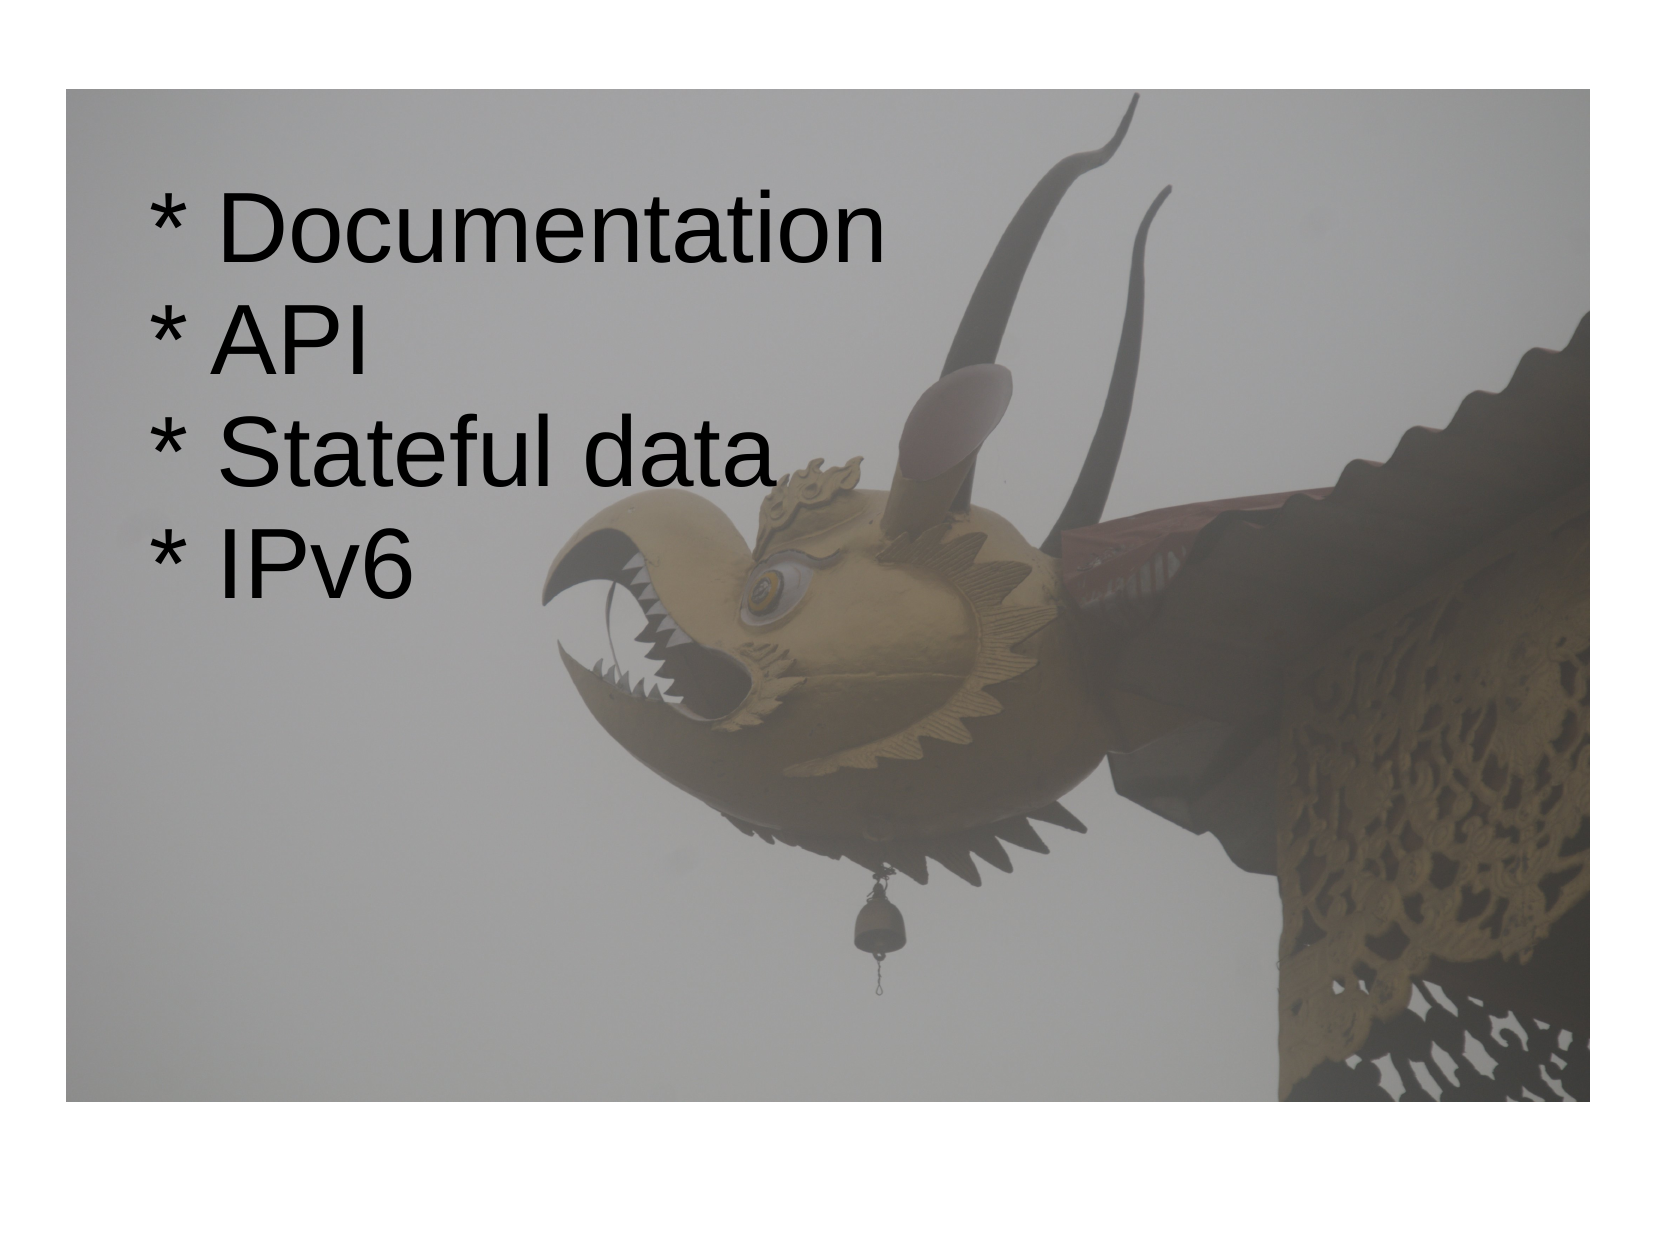

* Documentation
* API
* Stateful data
* IPv6